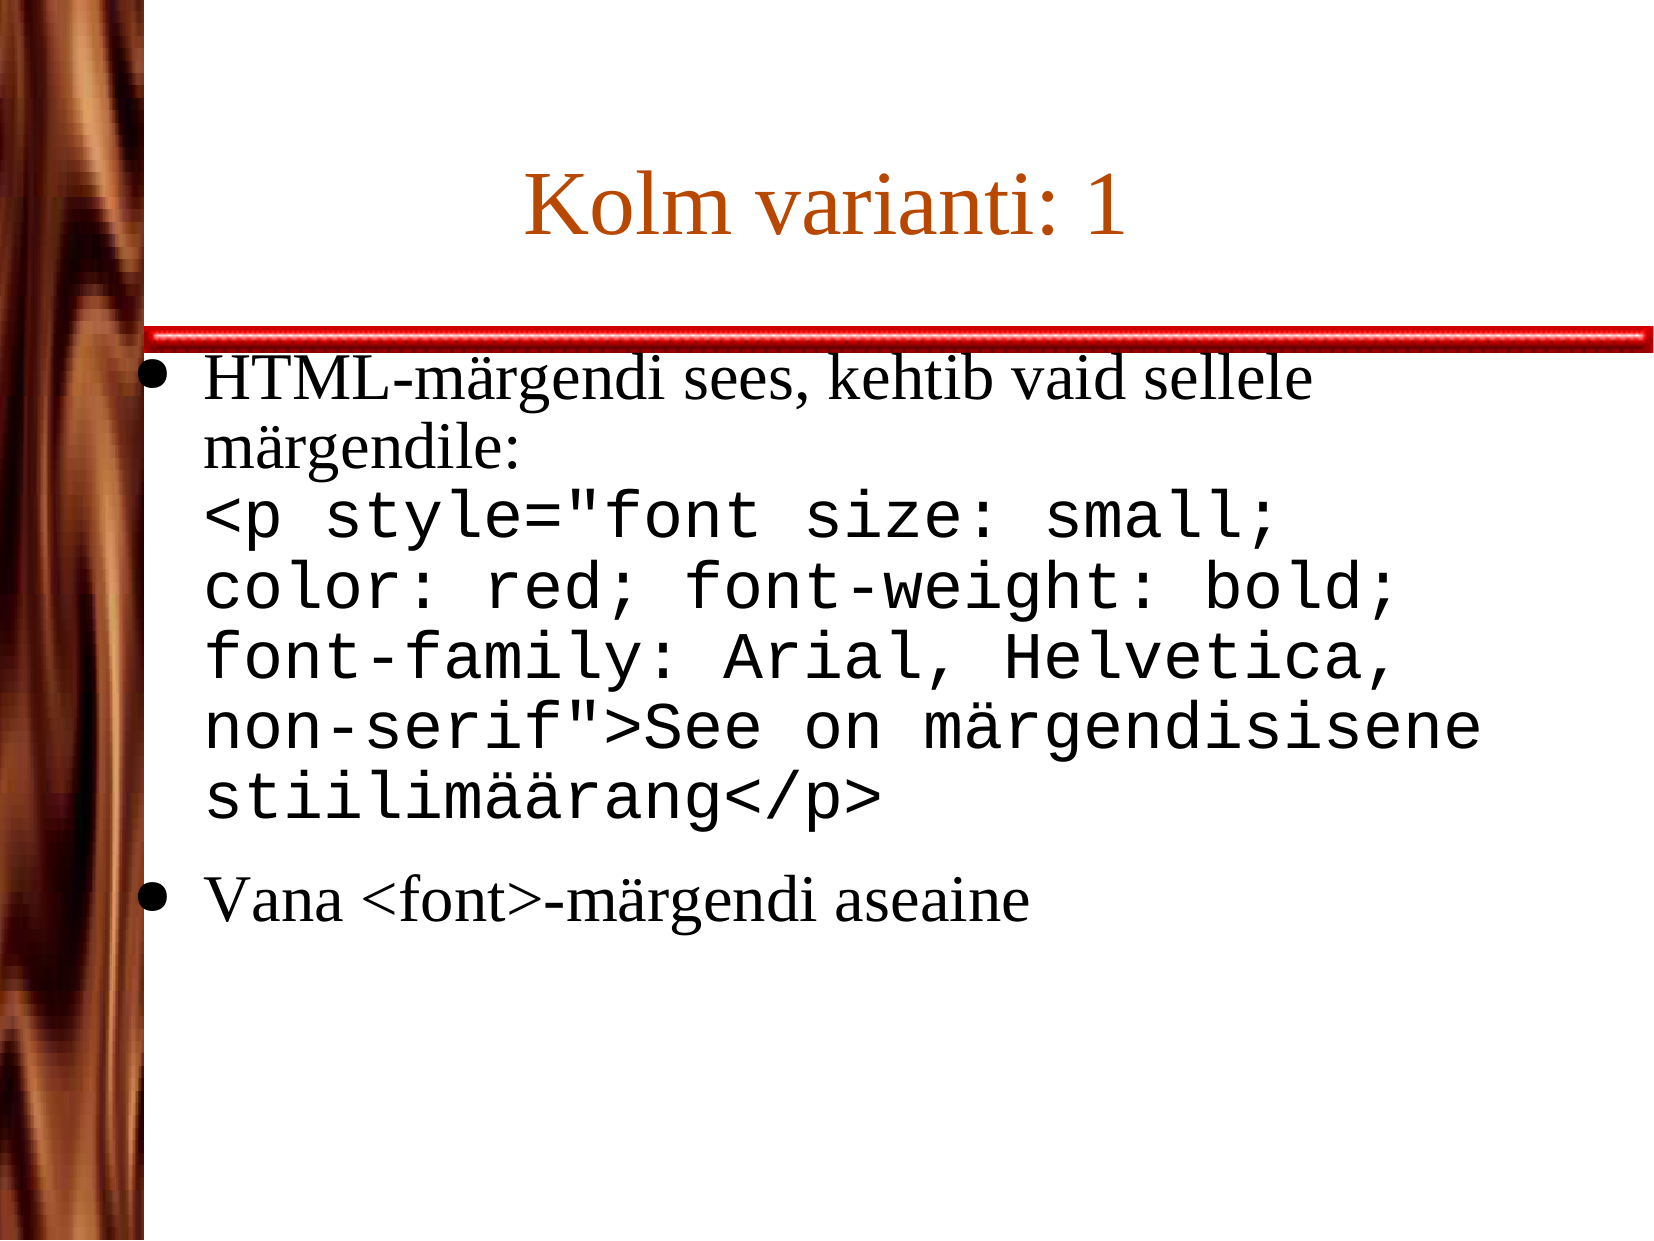

# Kolm varianti: 1
HTML-märgendi sees, kehtib vaid sellele märgendile:
<p style="font size: small; color: red; font-weight: bold; font-family: Arial, Helvetica, non-serif">See on märgendisisene stiilimäärang</p>
Vana <font>-märgendi aseaine